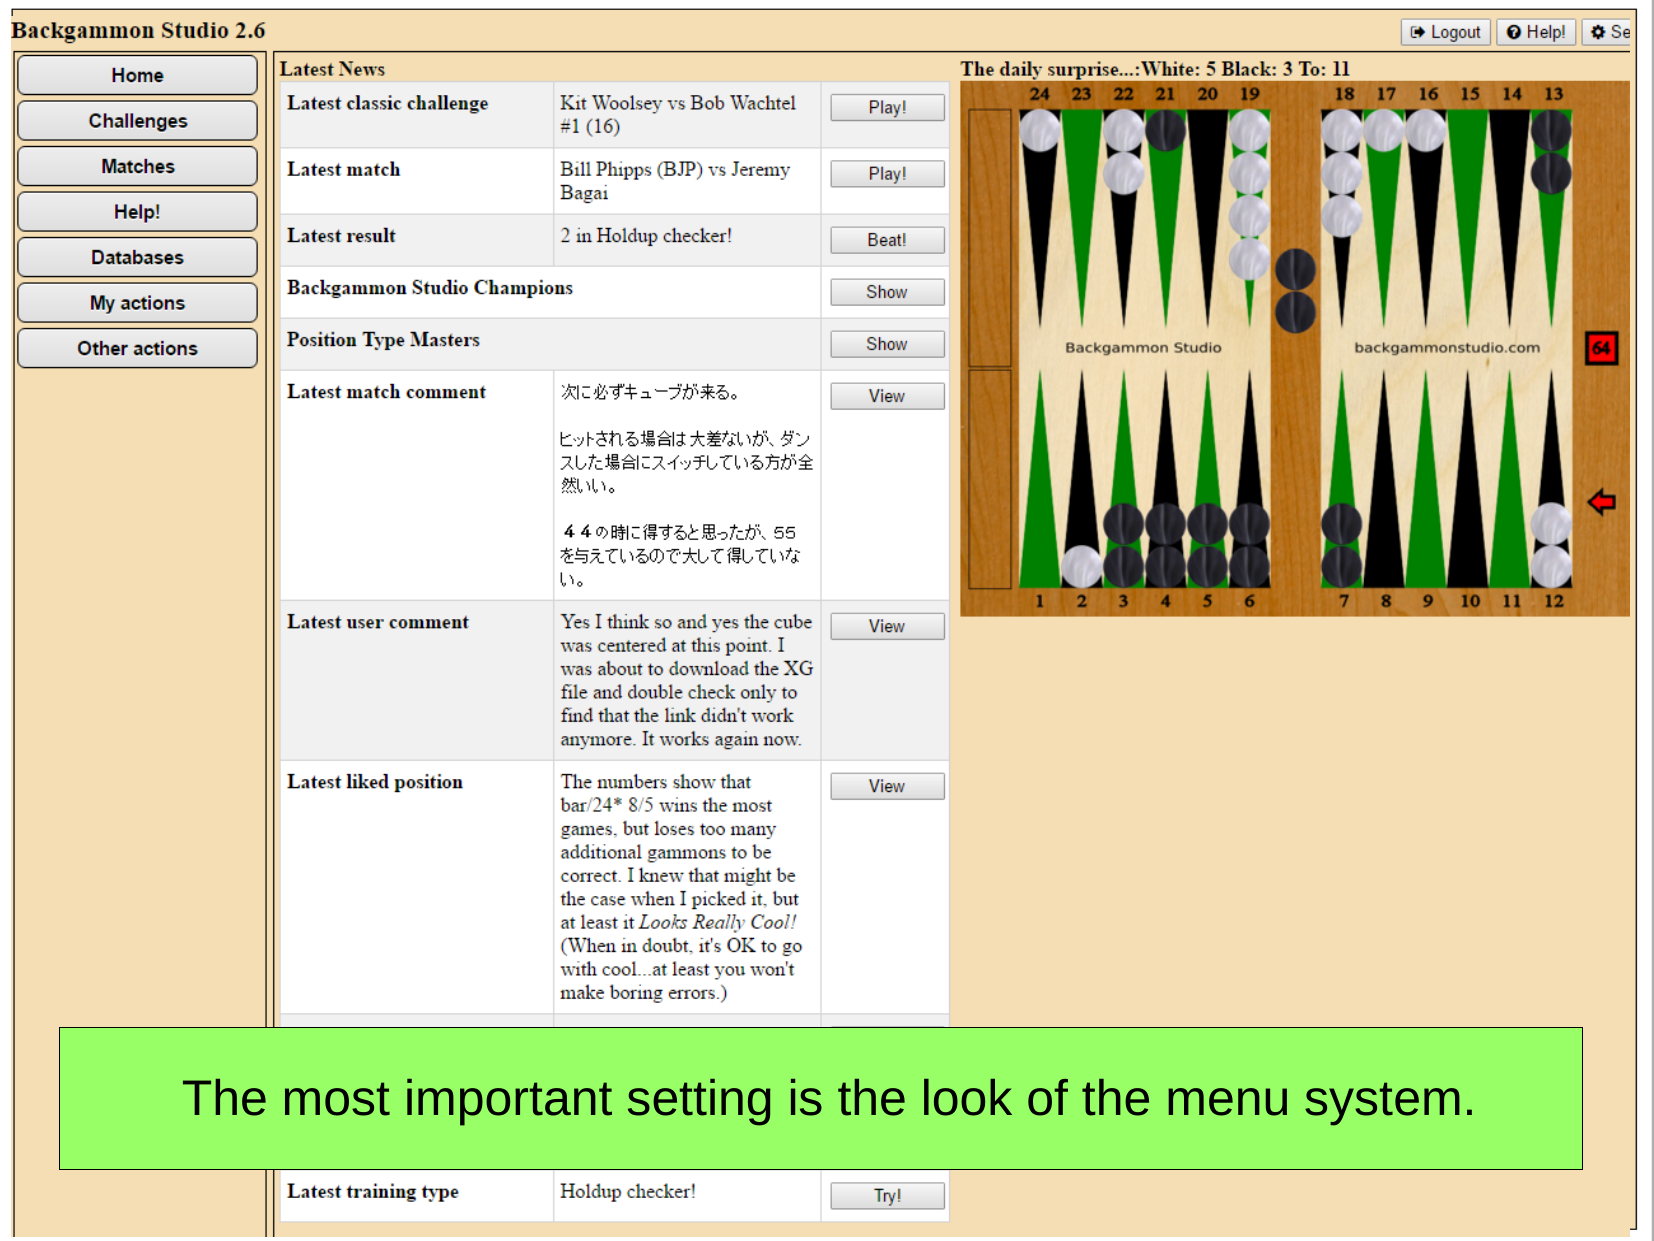

# Backgammon Studio
The most important setting is the look of the menu system.